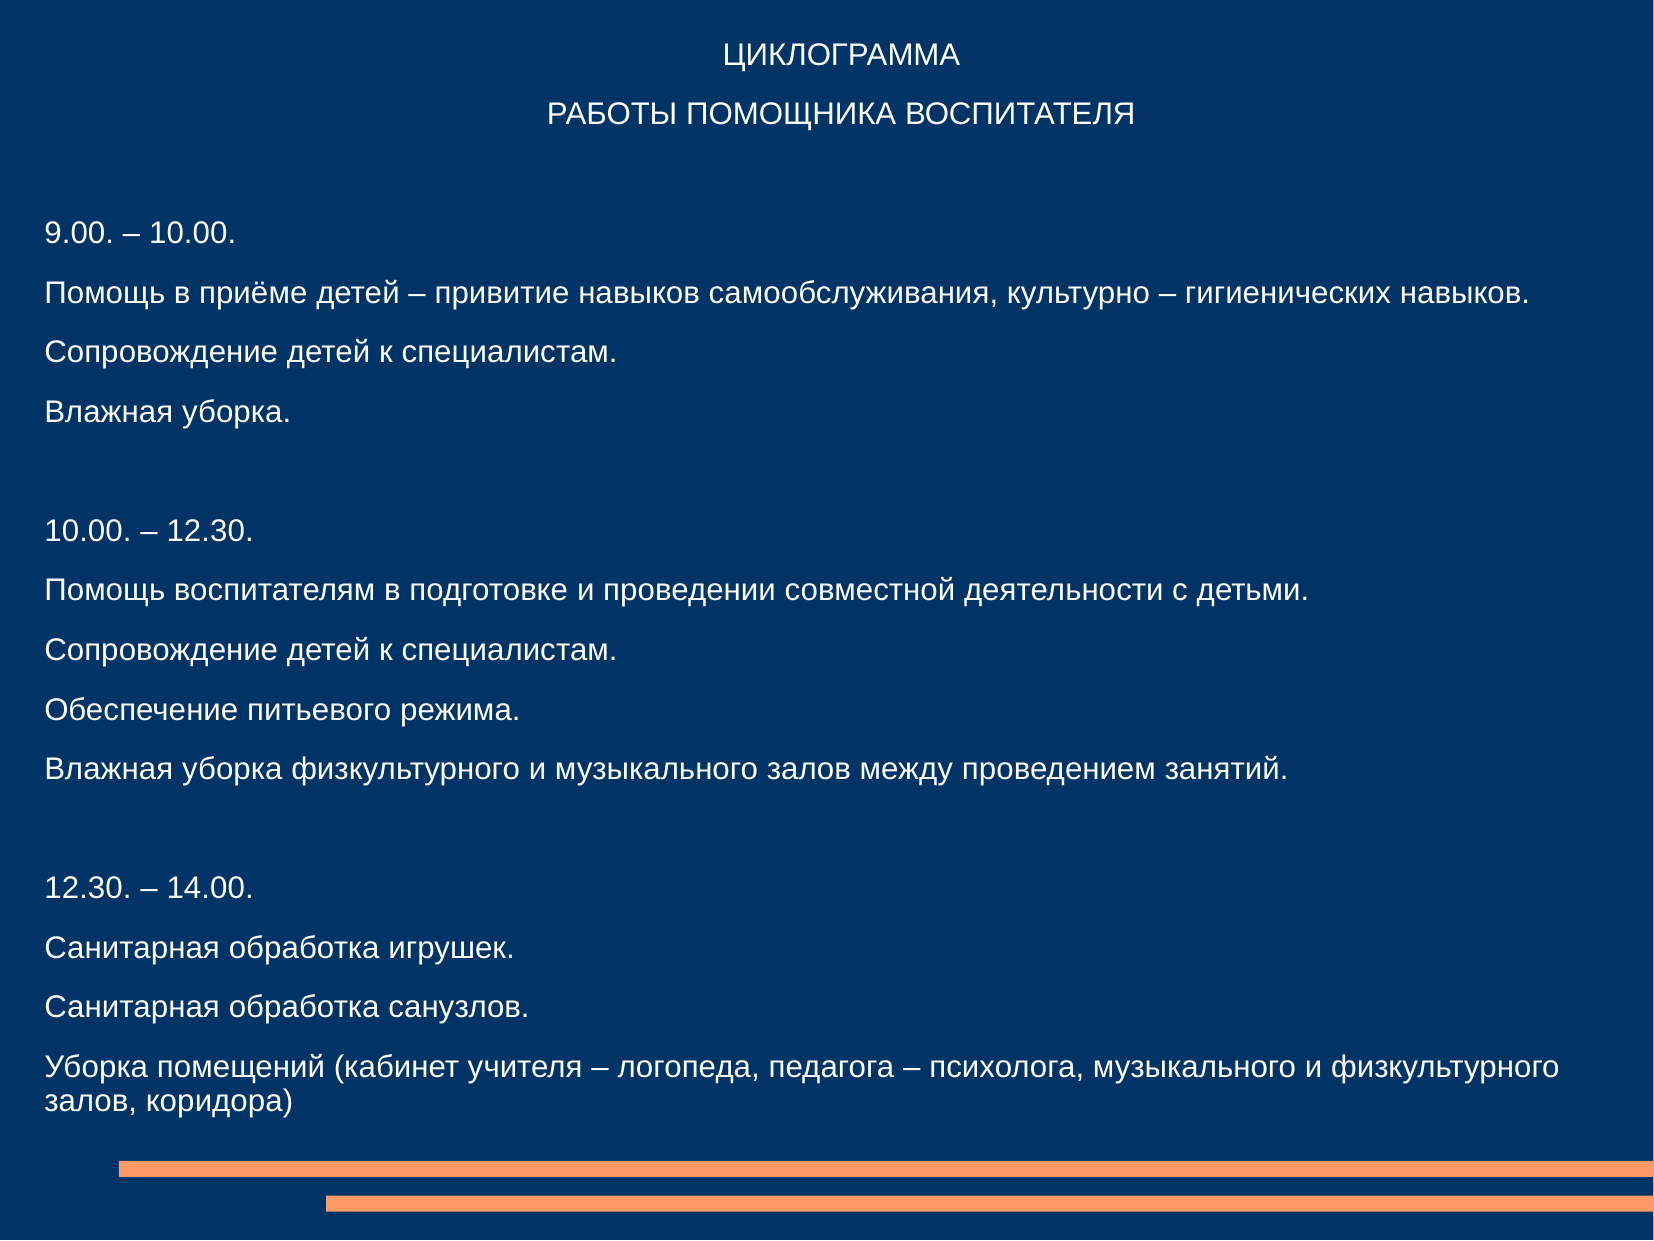

ЦИКЛОГРАММА
РАБОТЫ ПОМОЩНИКА ВОСПИТАТЕЛЯ
9.00. – 10.00.
Помощь в приёме детей – привитие навыков самообслуживания, культурно – гигиенических навыков.
Сопровождение детей к специалистам.
Влажная уборка.
10.00. – 12.30.
Помощь воспитателям в подготовке и проведении совместной деятельности с детьми.
Сопровождение детей к специалистам.
Обеспечение питьевого режима.
Влажная уборка физкультурного и музыкального залов между проведением занятий.
12.30. – 14.00.
Санитарная обработка игрушек.
Санитарная обработка санузлов.
Уборка помещений (кабинет учителя – логопеда, педагога – психолога, музыкального и физкультурного залов, коридора)